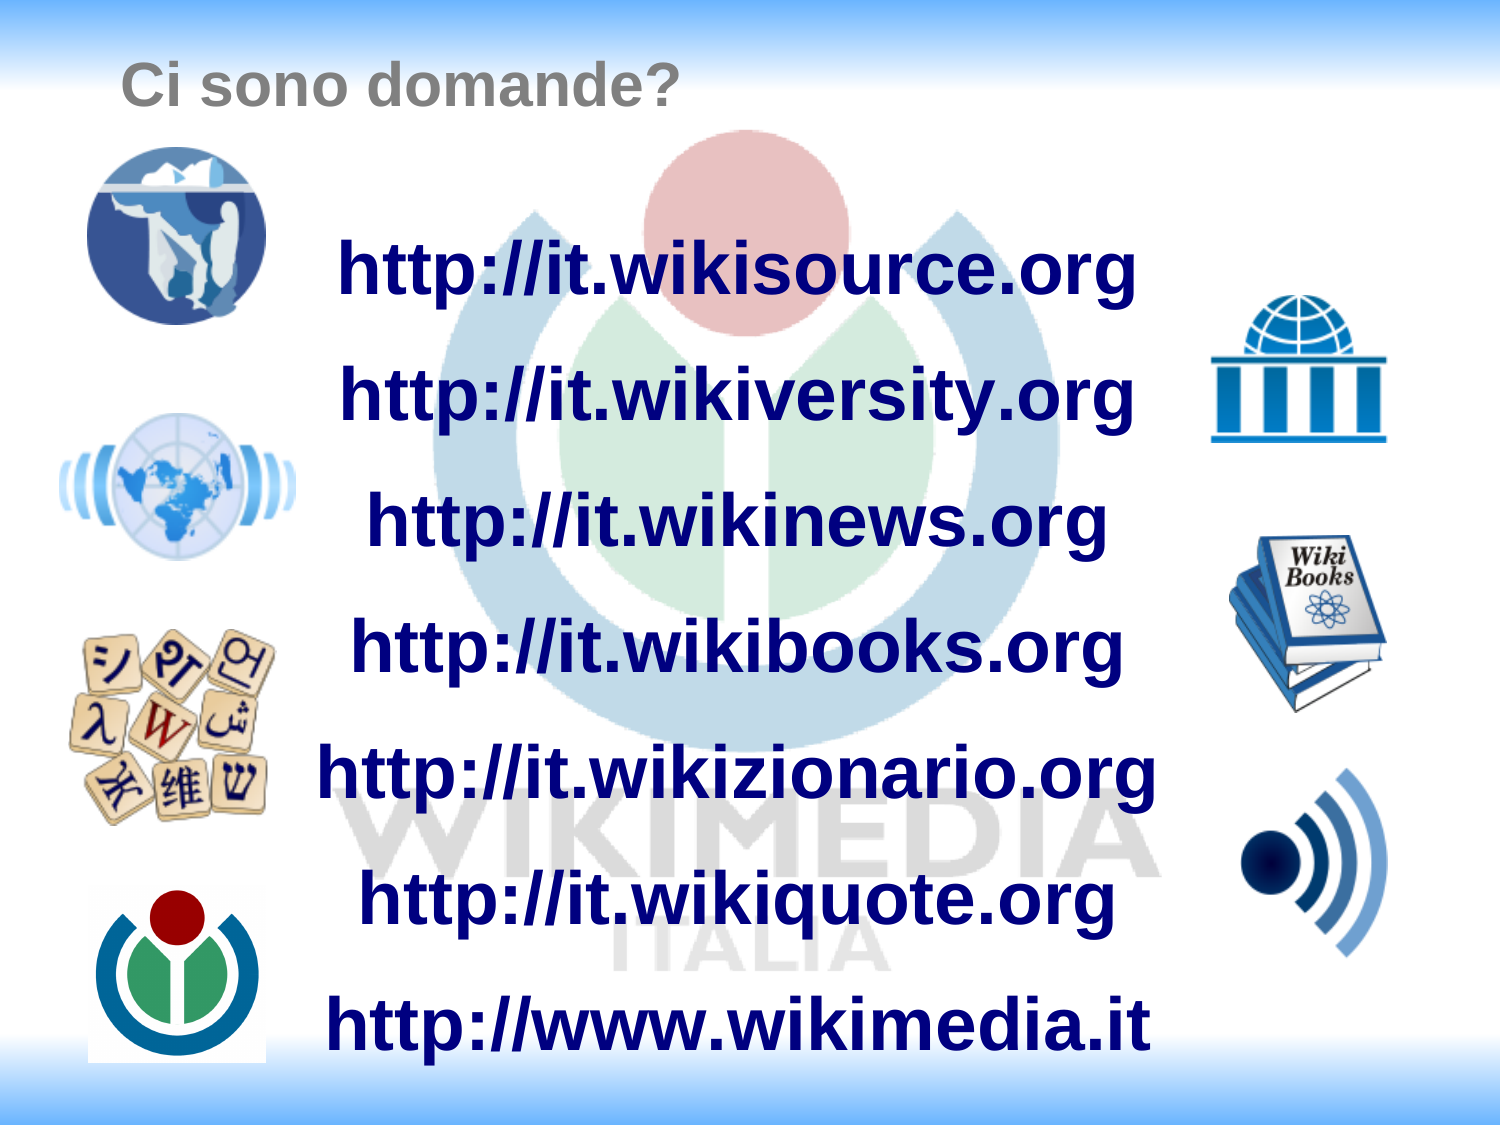

Ci sono domande?
http://it.wikisource.org
http://it.wikiversity.org
http://it.wikinews.org
http://it.wikibooks.org
http://it.wikizionario.org
http://it.wikiquote.org
http://www.wikimedia.it